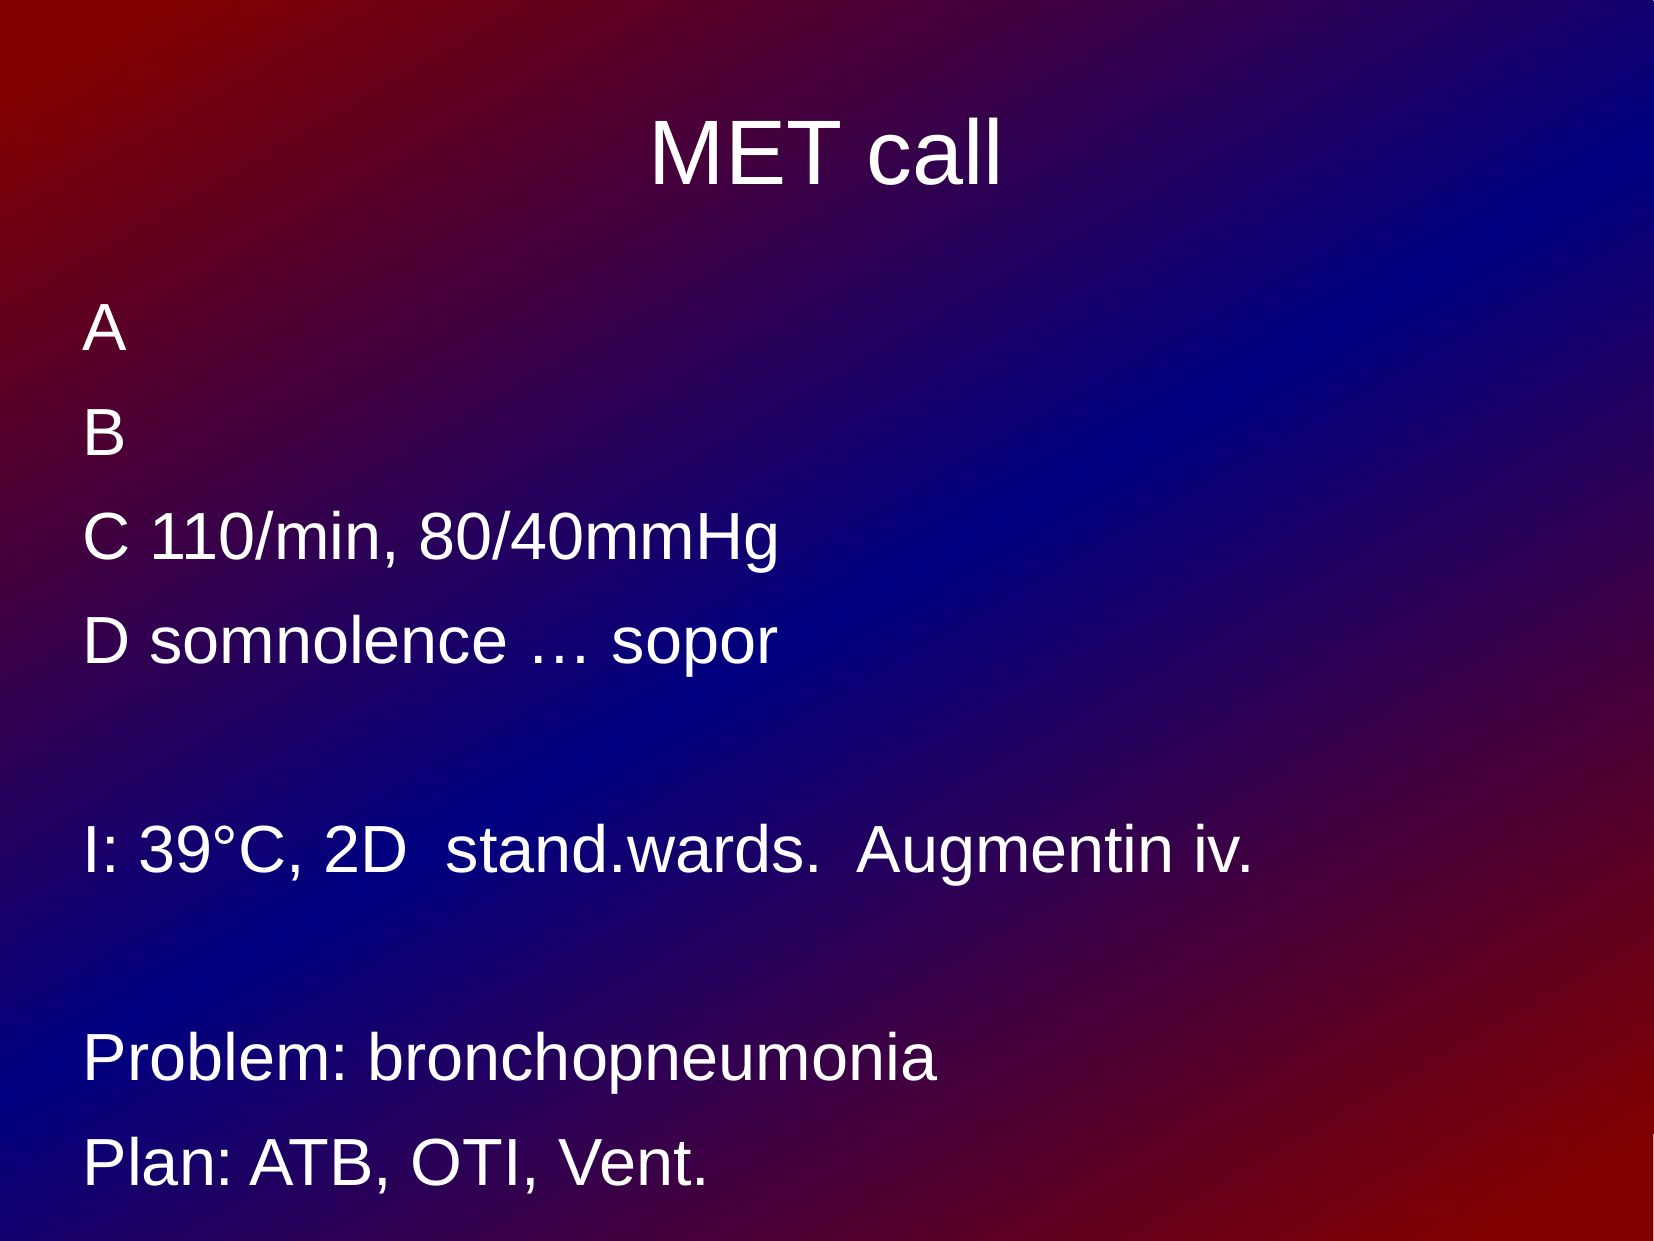

# MET call
A
B
C 110/min, 80/40mmHg
D somnolence … sopor
I: 39°C, 2D stand.wards. Augmentin iv.
Problem: bronchopneumonia
Plan: ATB, OTI, Vent.